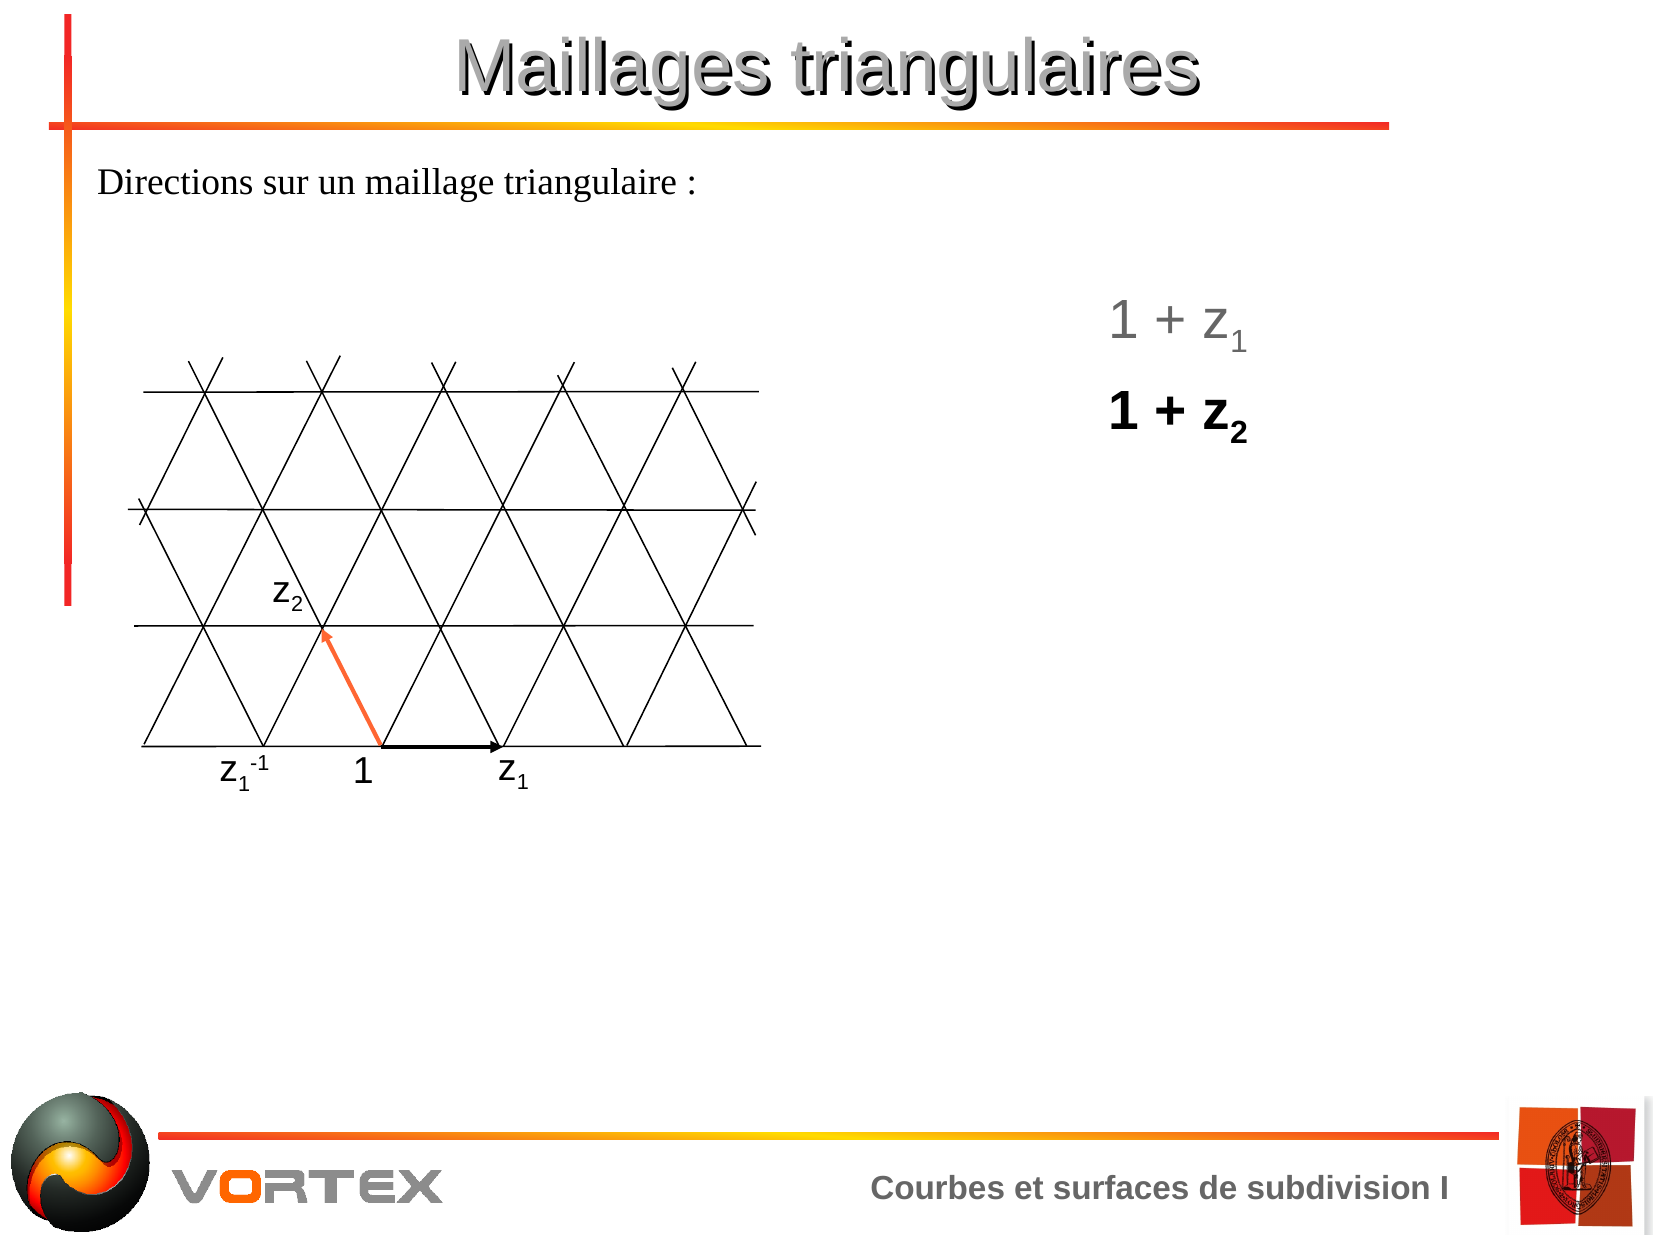

# Maillages triangulaires
Directions sur un maillage triangulaire :
1 + z1
1 + z2
z2
z1
z1-1
1